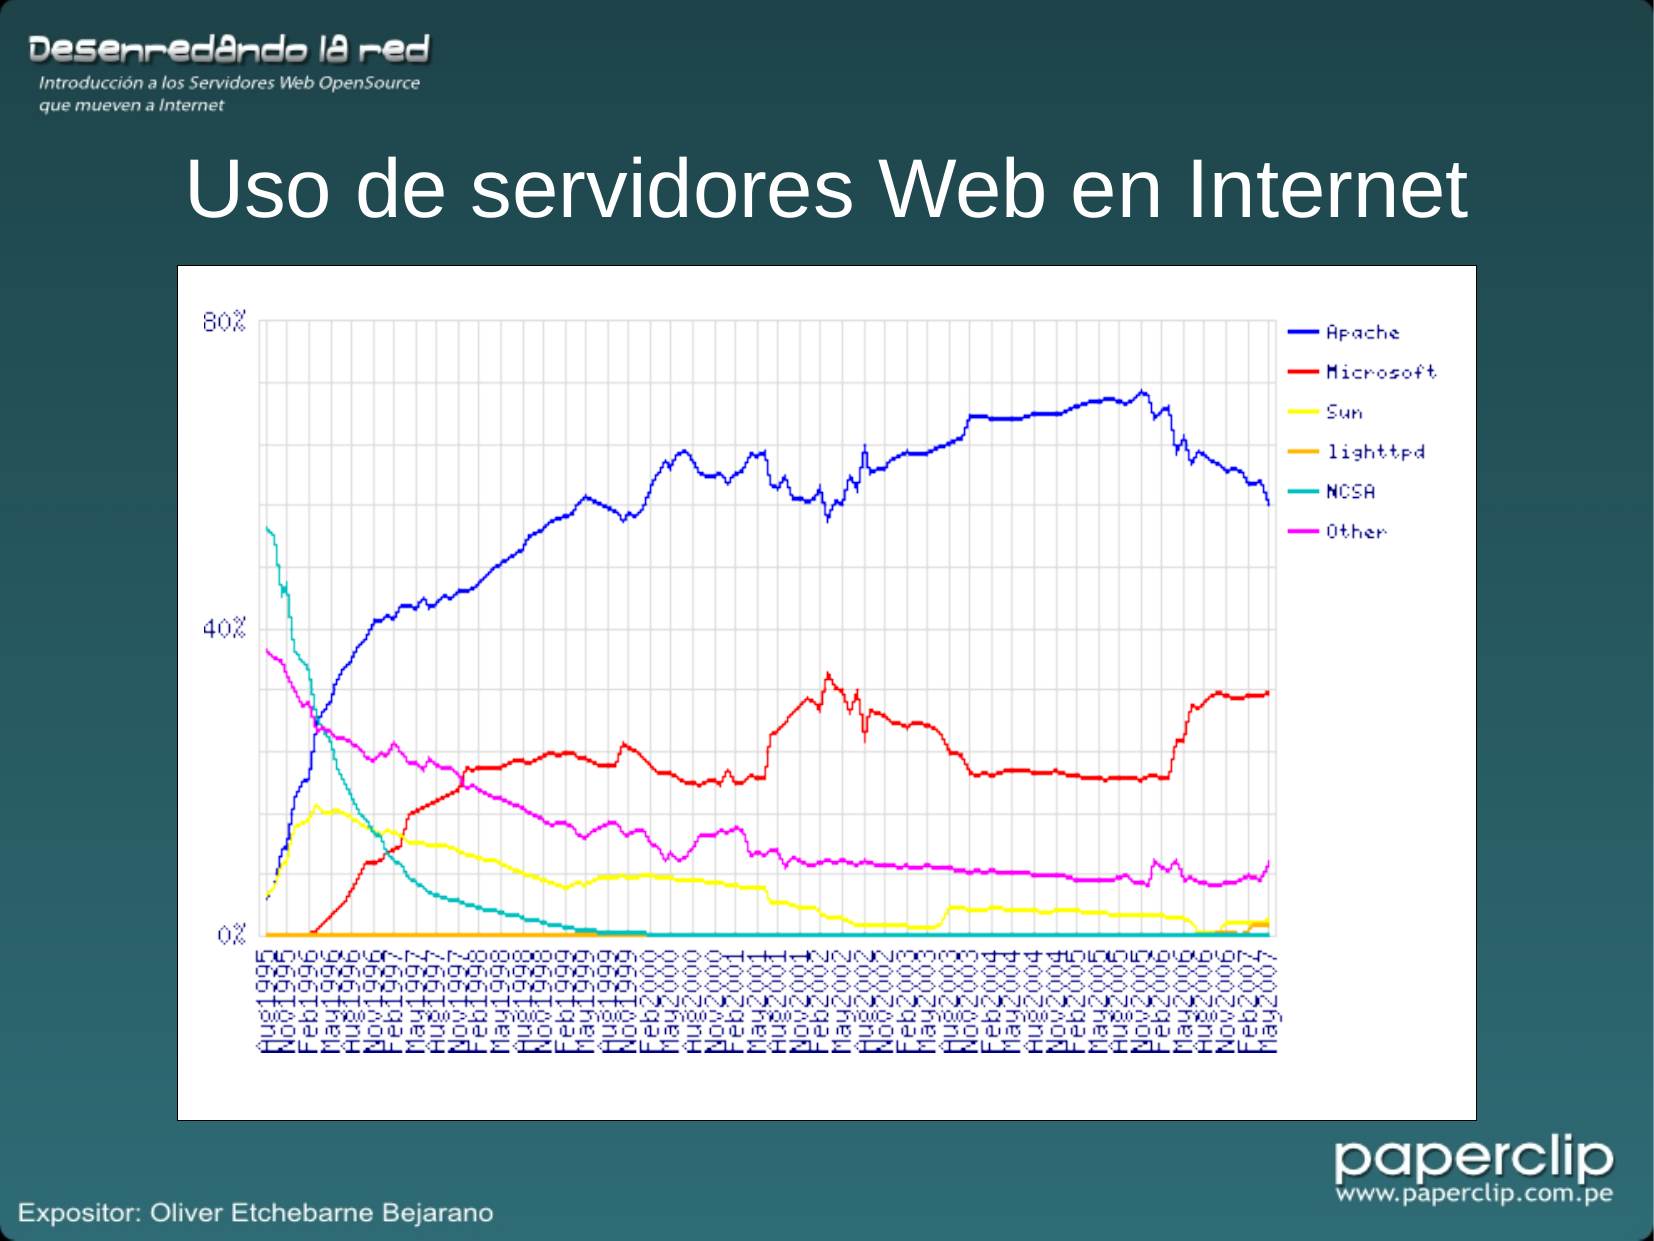

# Uso de servidores Web en Internet